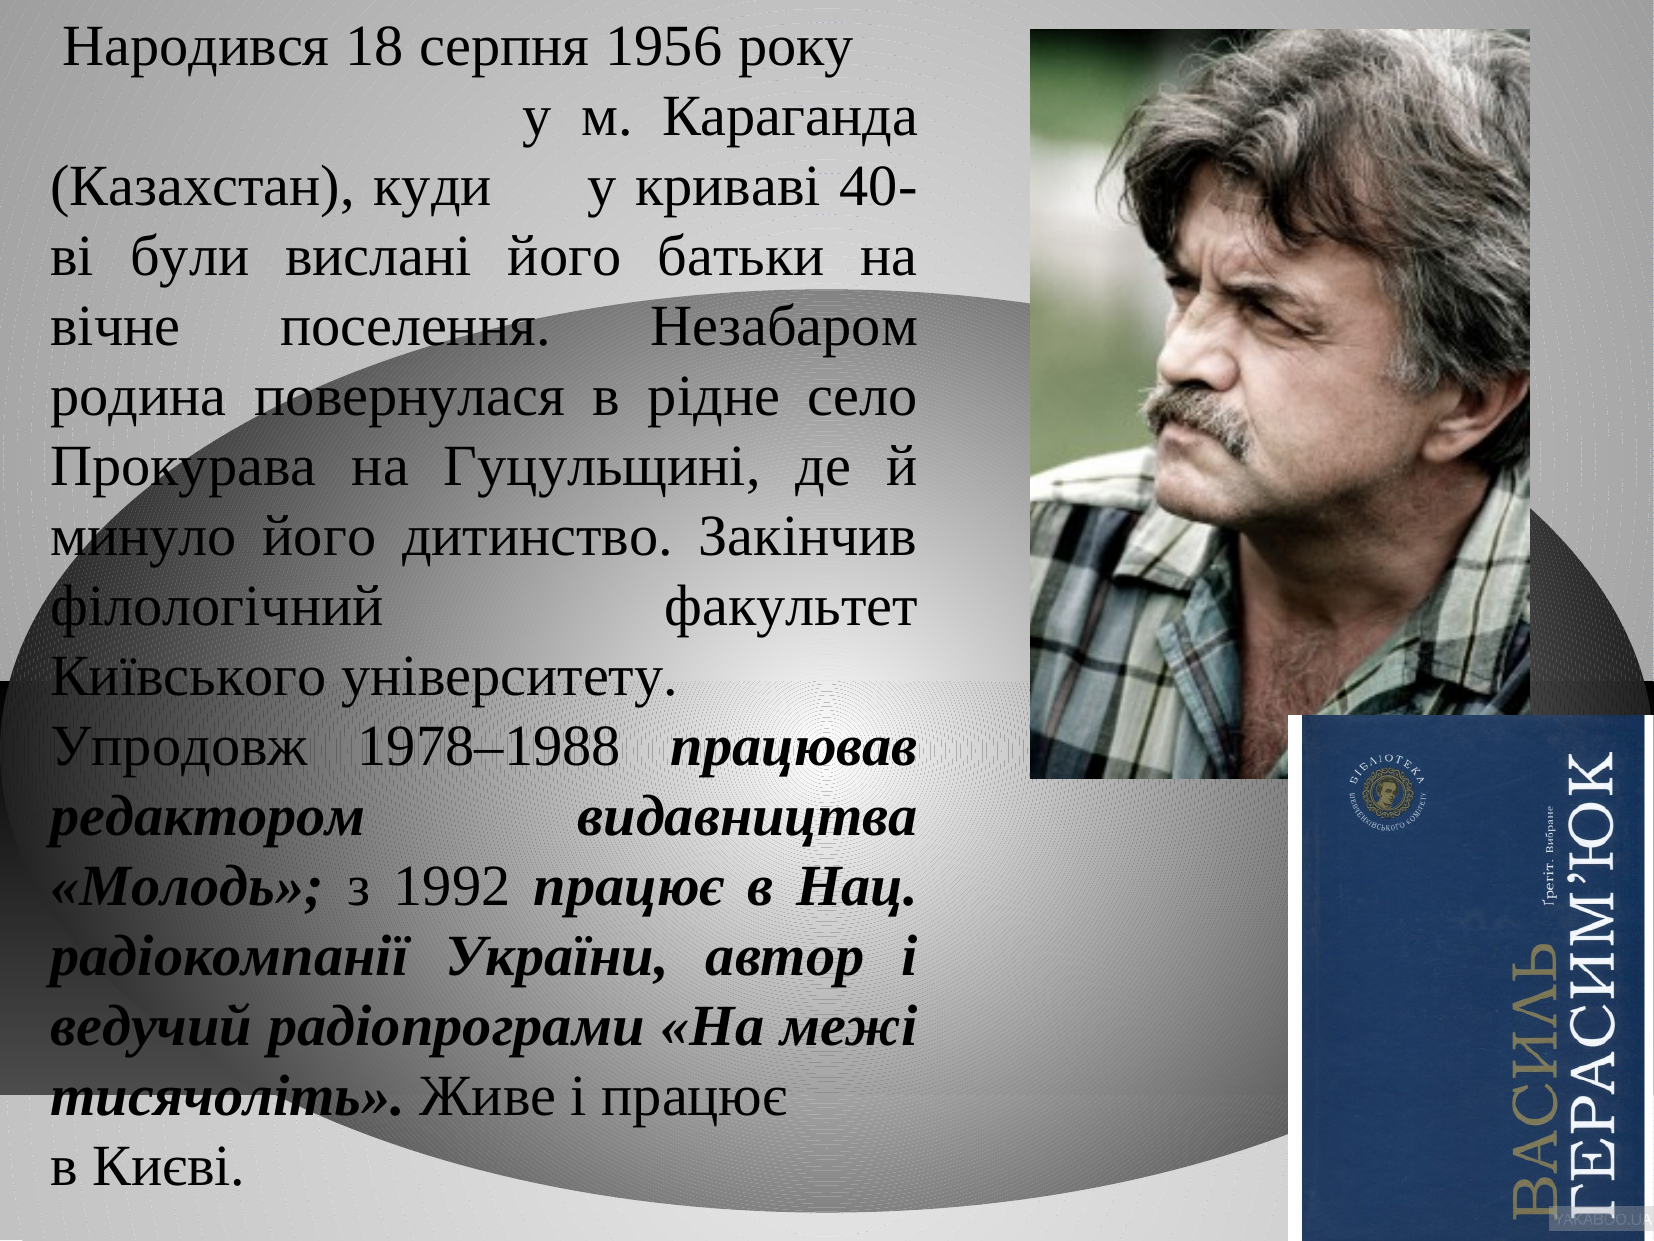

Народився 18 серпня 1956 року у м. Караганда (Казахстан), куди у криваві 40-ві були вислані його батьки на вічне поселення. Незабаром родина повернулася в рідне село Прокурава на Гуцульщині, де й минуло його дитинство. Закінчив філологічний факультет Київського університету.
Упродовж 1978–1988 працював редактором видавництва «Молодь»; з 1992 працює в Нац. радіокомпанії України, автор і ведучий радіопрограми «На межі тисячоліть». Живе і працює
в Києві.